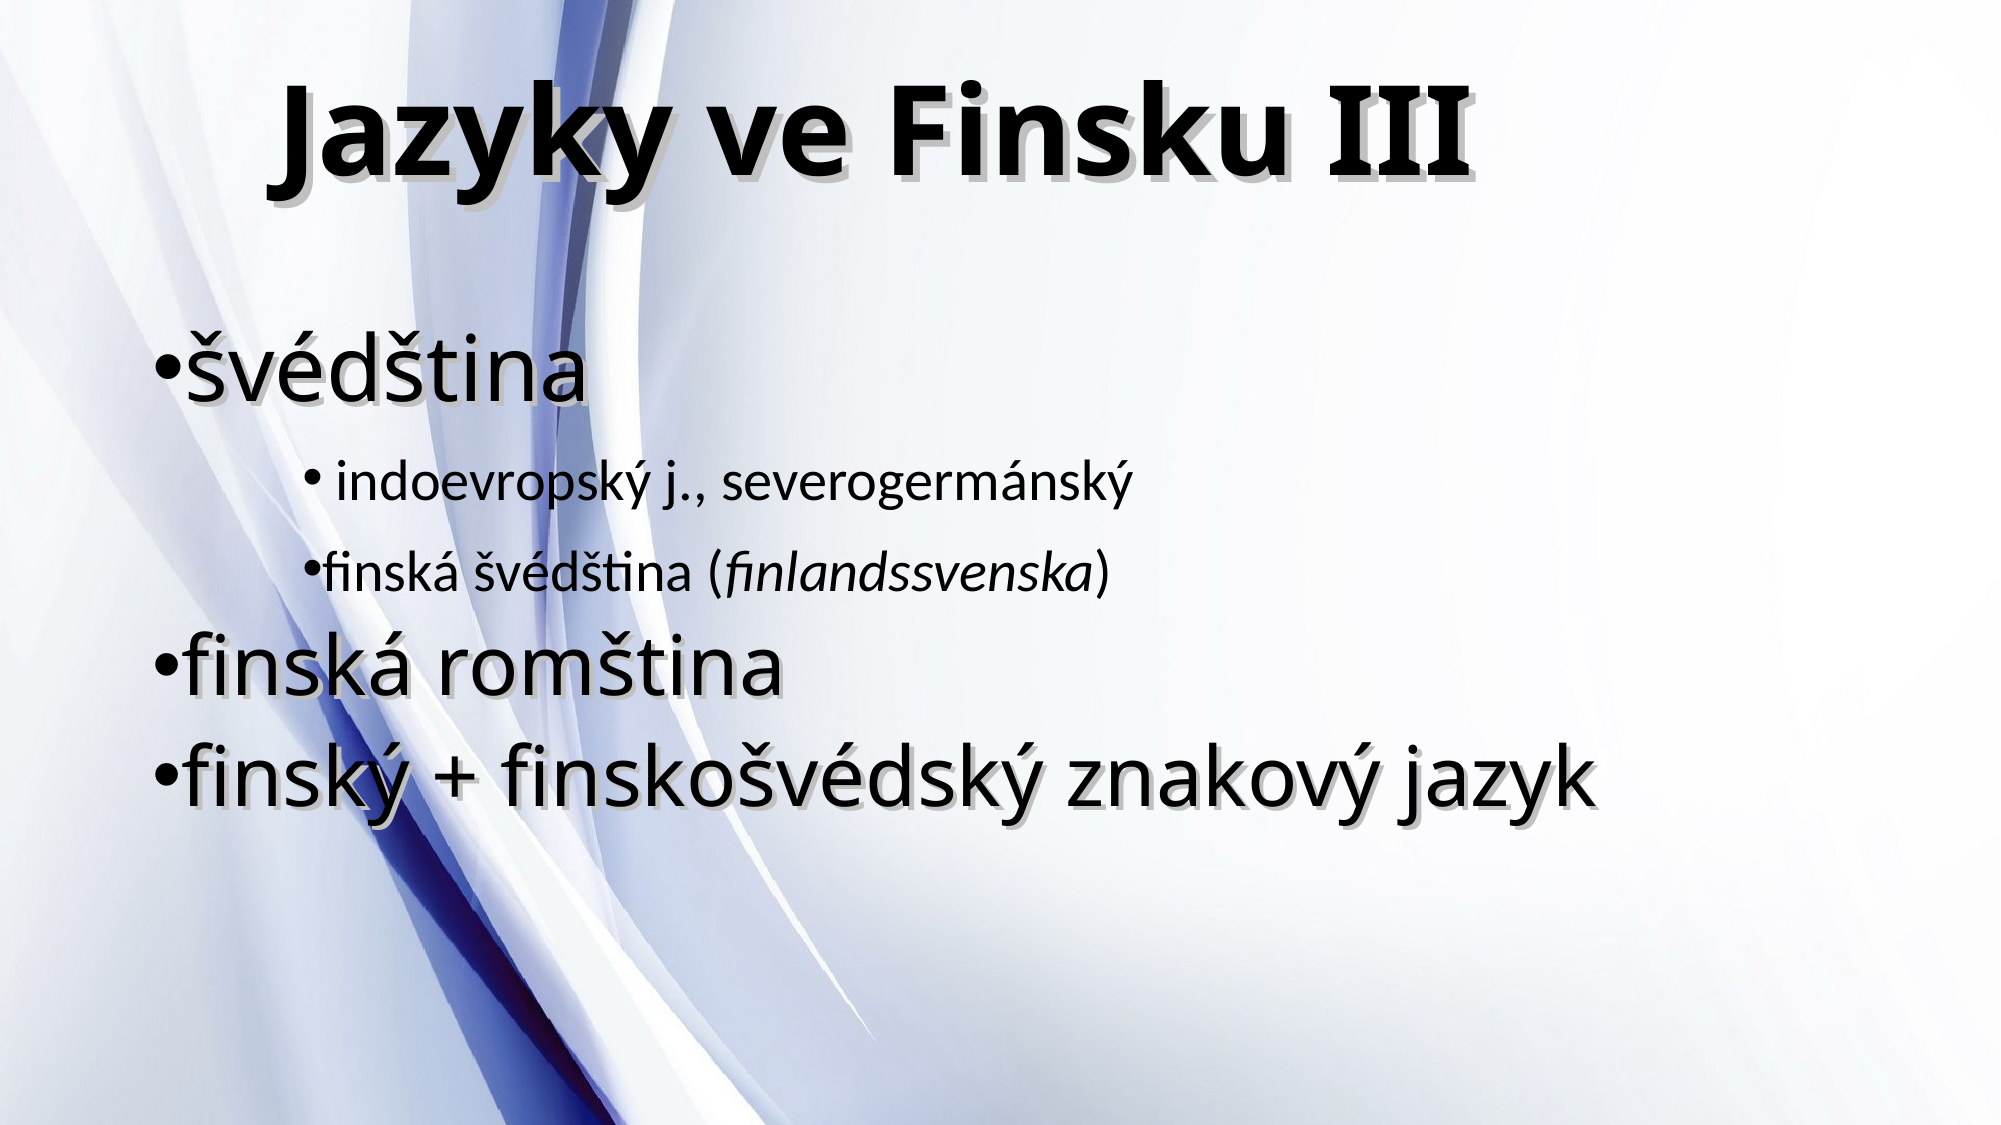

Jazyky ve Finsku III
švédština
 indoevropský j., severogermánský
finská švédština (finlandssvenska)
finská romština
finský + finskošvédský znakový jazyk